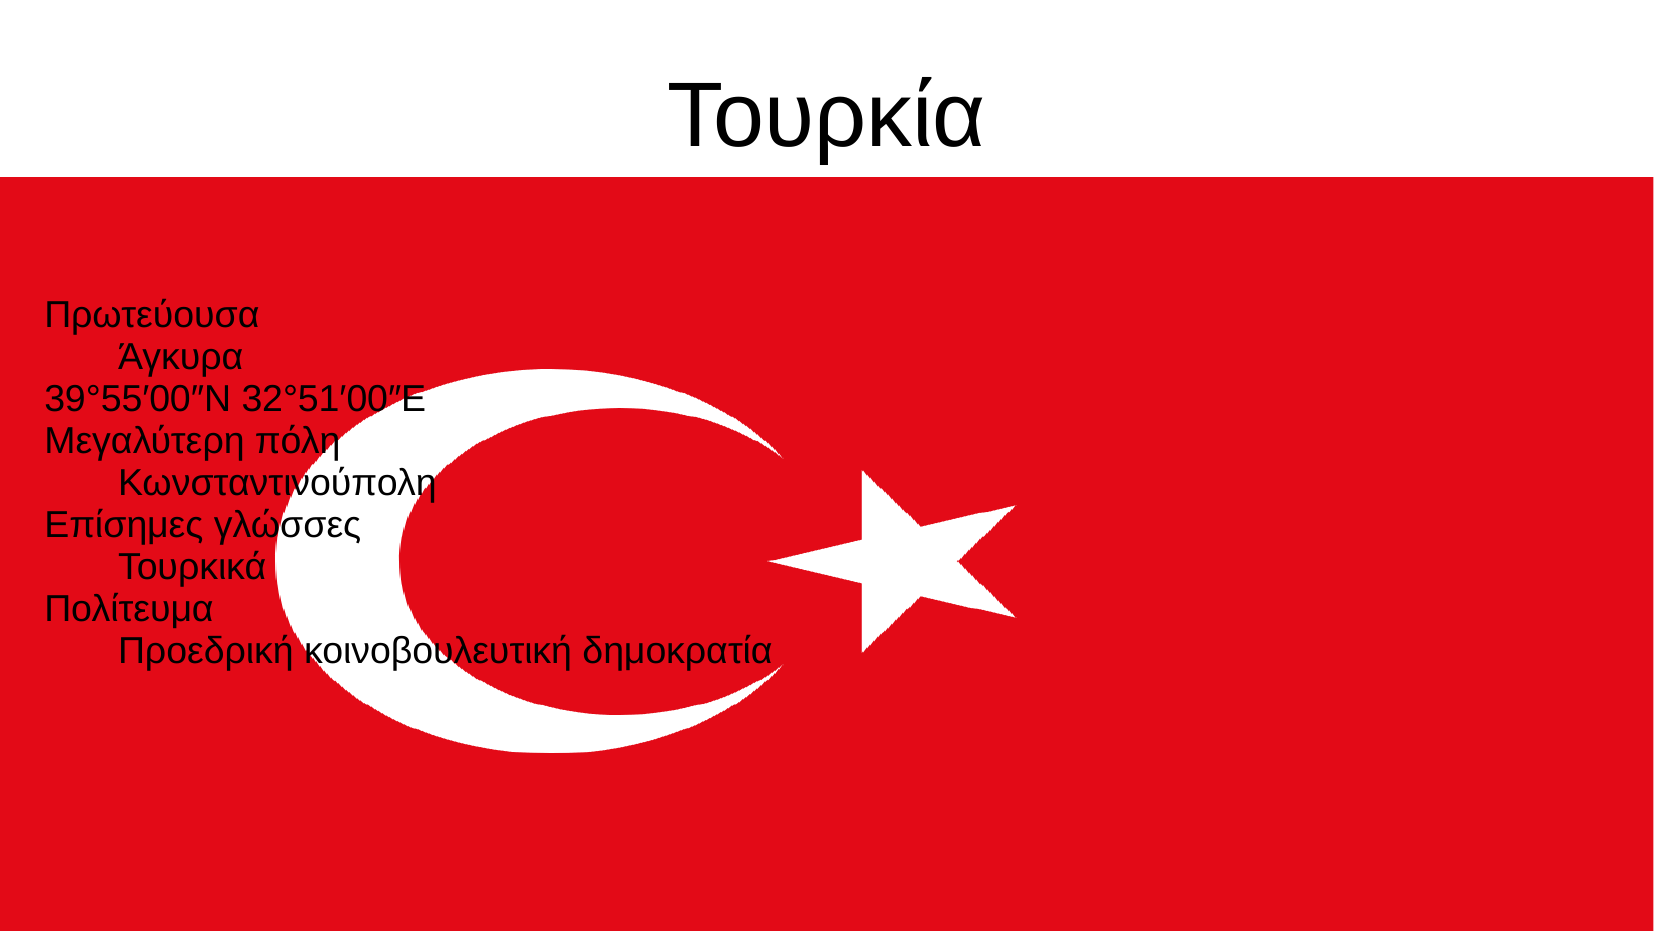

# Τουρκία
Πρωτεύουσα
	Άγκυρα
39°55′00″N 32°51′00″E
Μεγαλύτερη πόλη
	Κωνσταντινούπολη
Επίσημες γλώσσες
	Τουρκικά
Πολίτευμα
	Προεδρική κοινοβουλευτική δημοκρατία